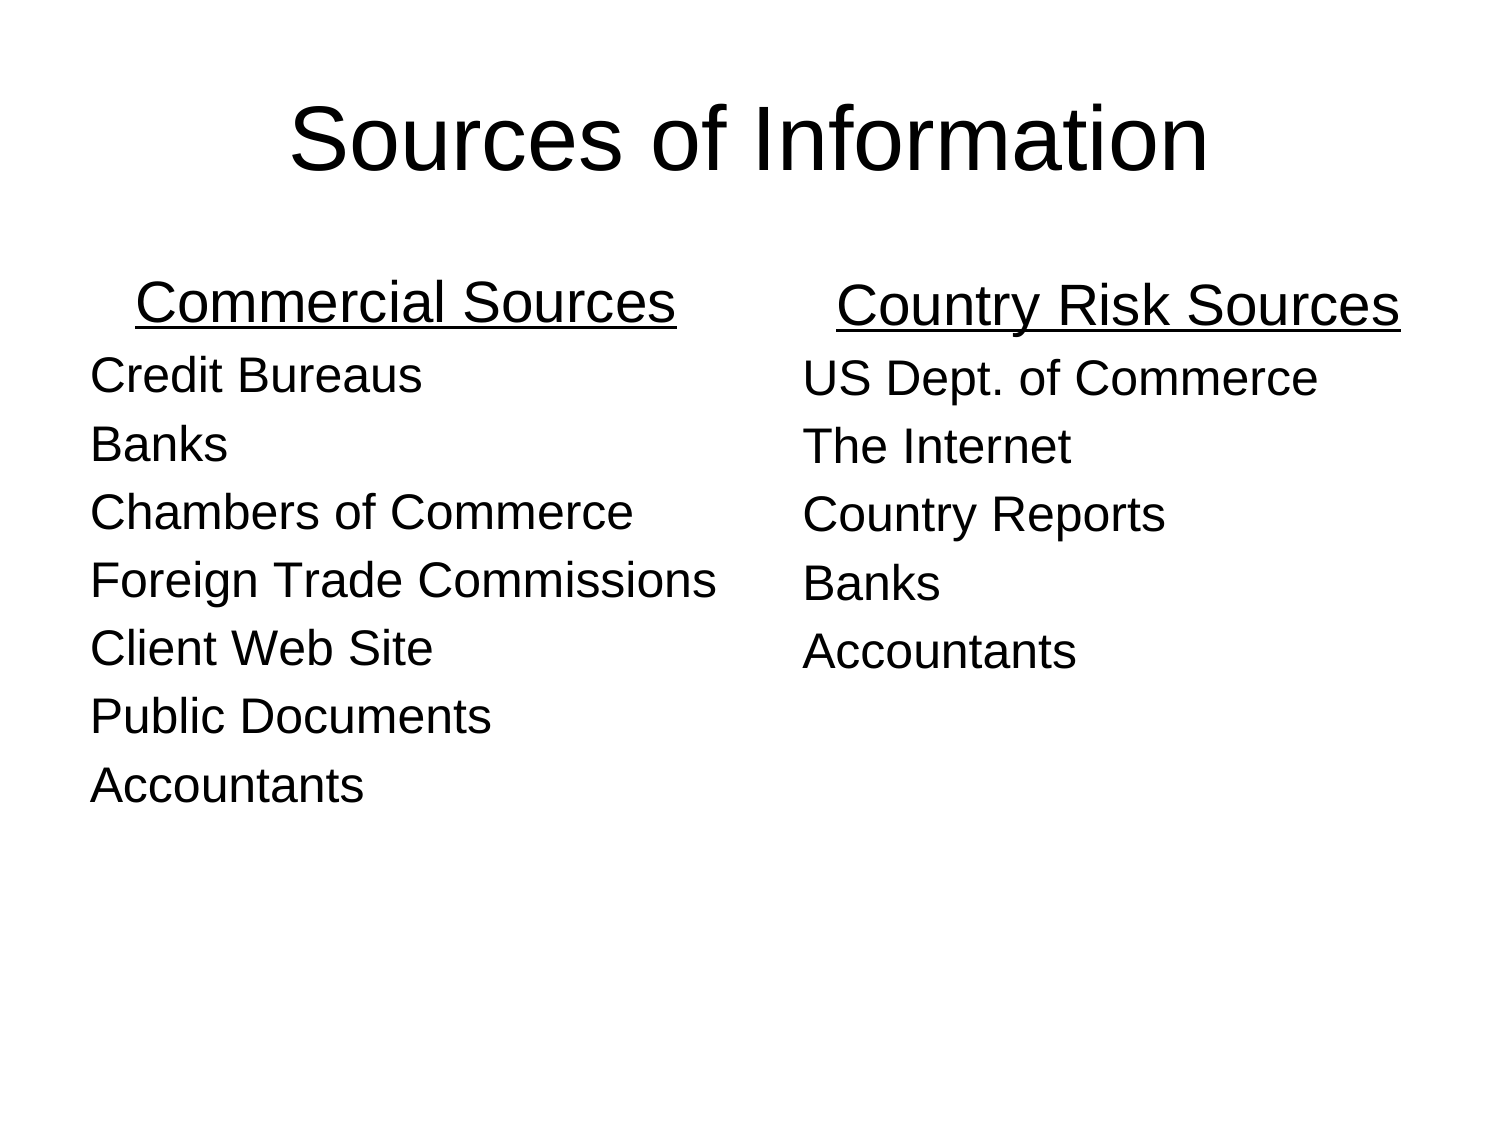

# Sources of Information
Commercial Sources
Credit Bureaus
Banks
Chambers of Commerce
Foreign Trade Commissions
Client Web Site
Public Documents
Accountants
Country Risk Sources
US Dept. of Commerce
The Internet
Country Reports
Banks
Accountants